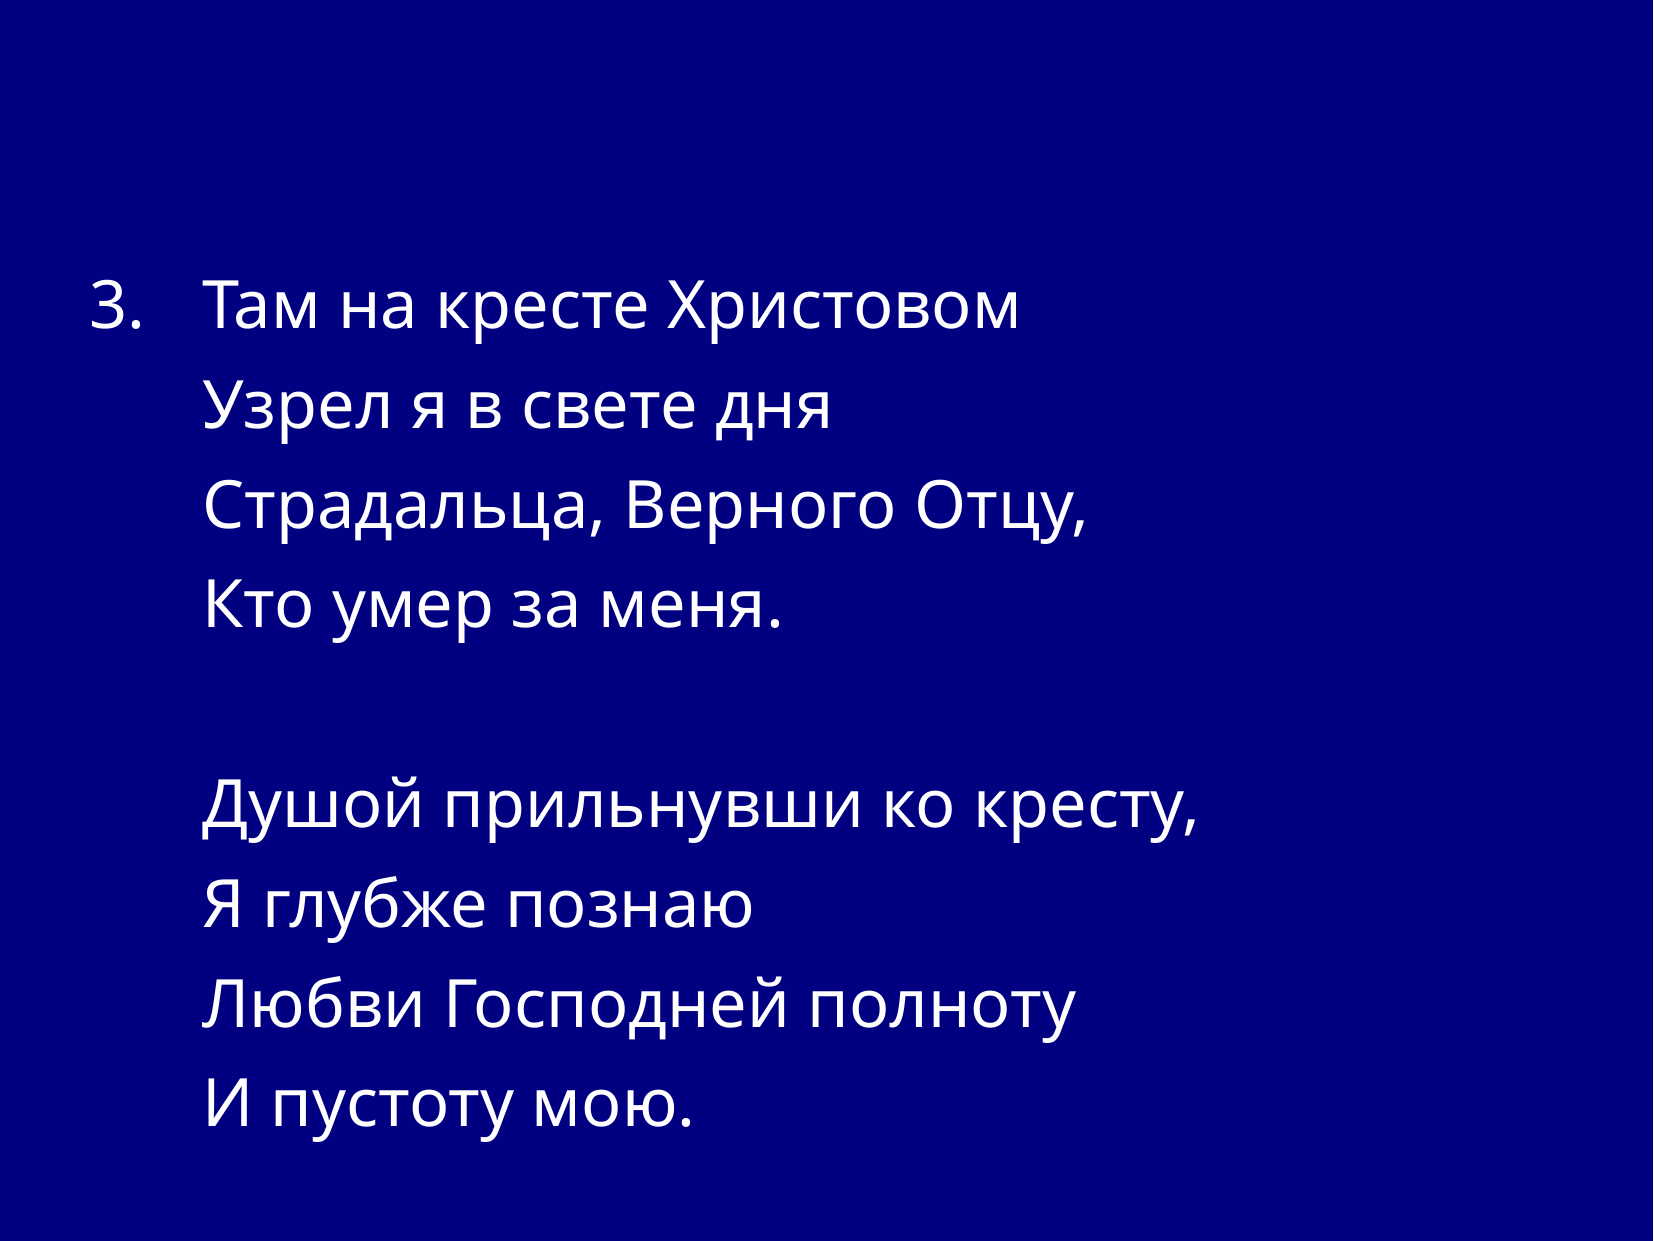

3.	Там на кресте Христовом
	Узрел я в свете дня
	Страдальца, Верного Отцу,
	Кто умер за меня.
	Душой прильнувши ко кресту,
	Я глубже познаю
	Любви Господней полноту
	И пустоту мою.